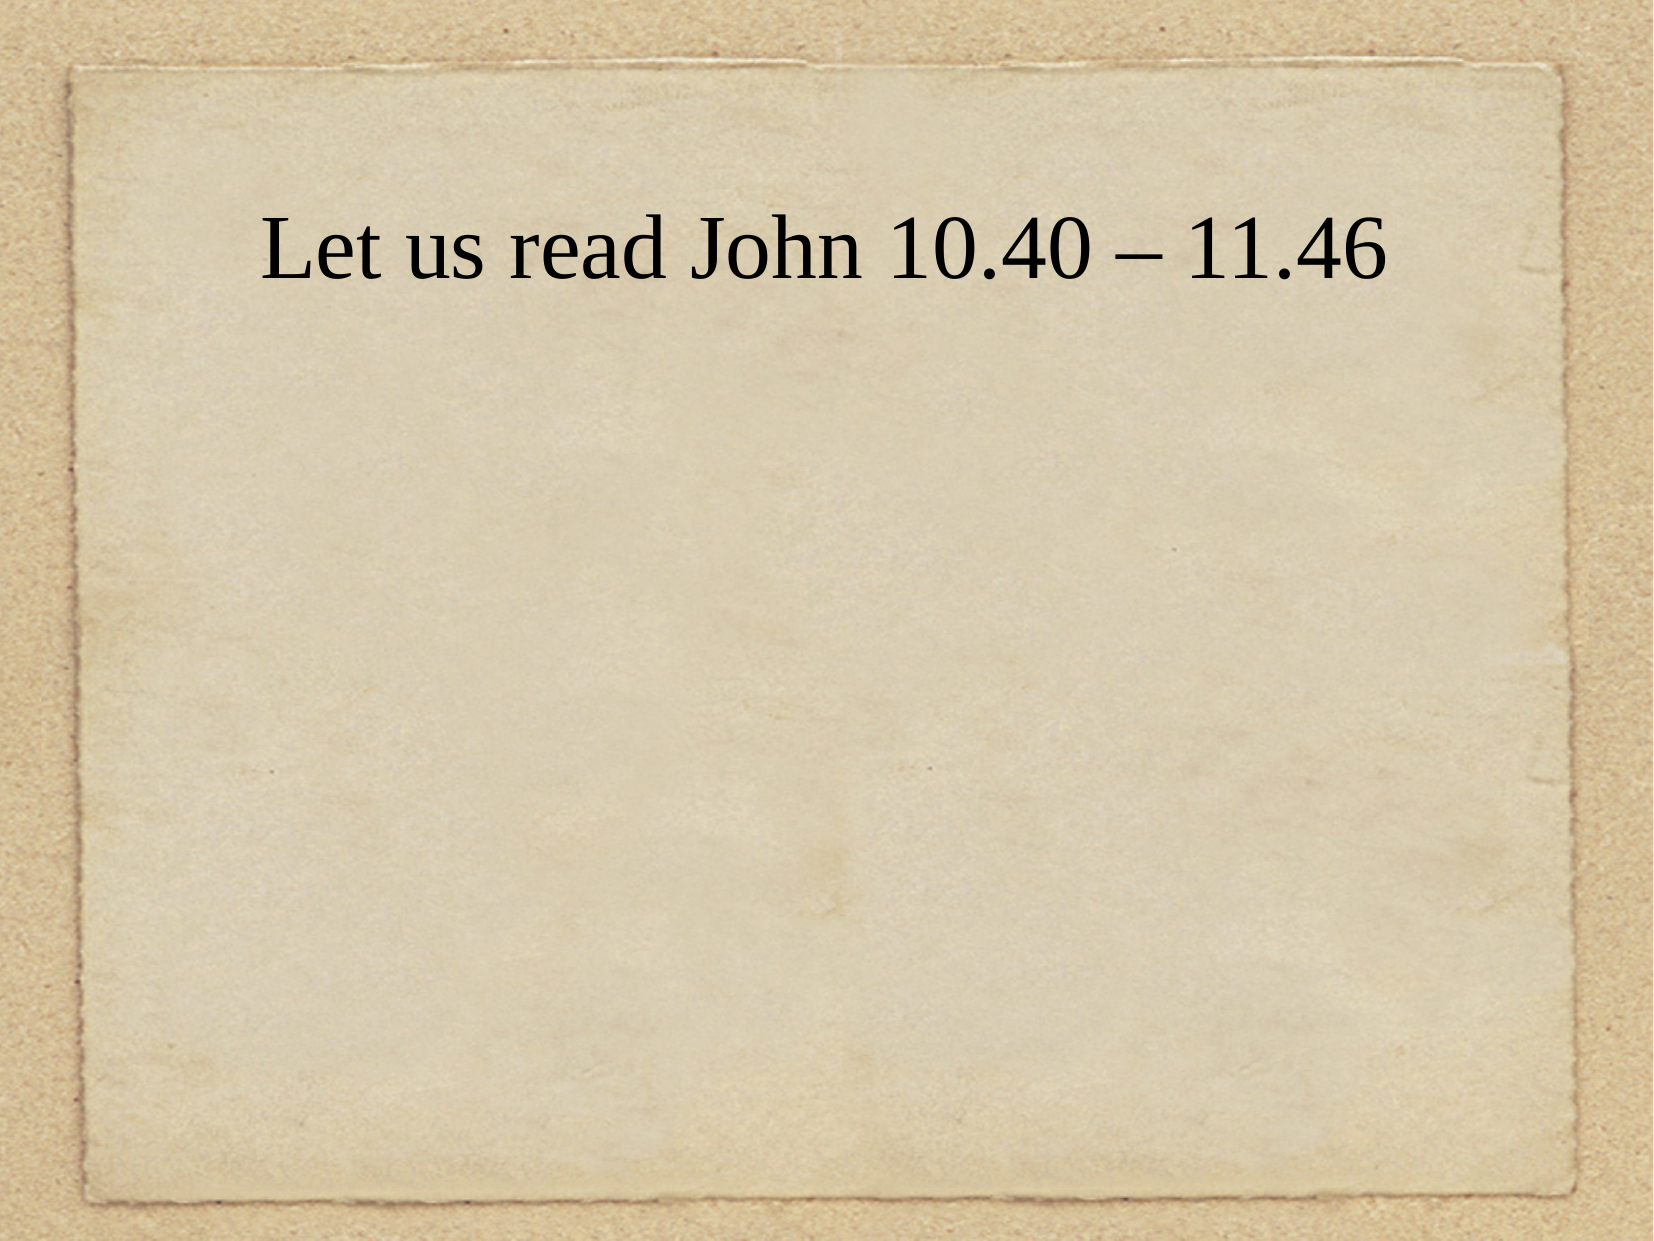

Let us read John 10.40 – 11.46